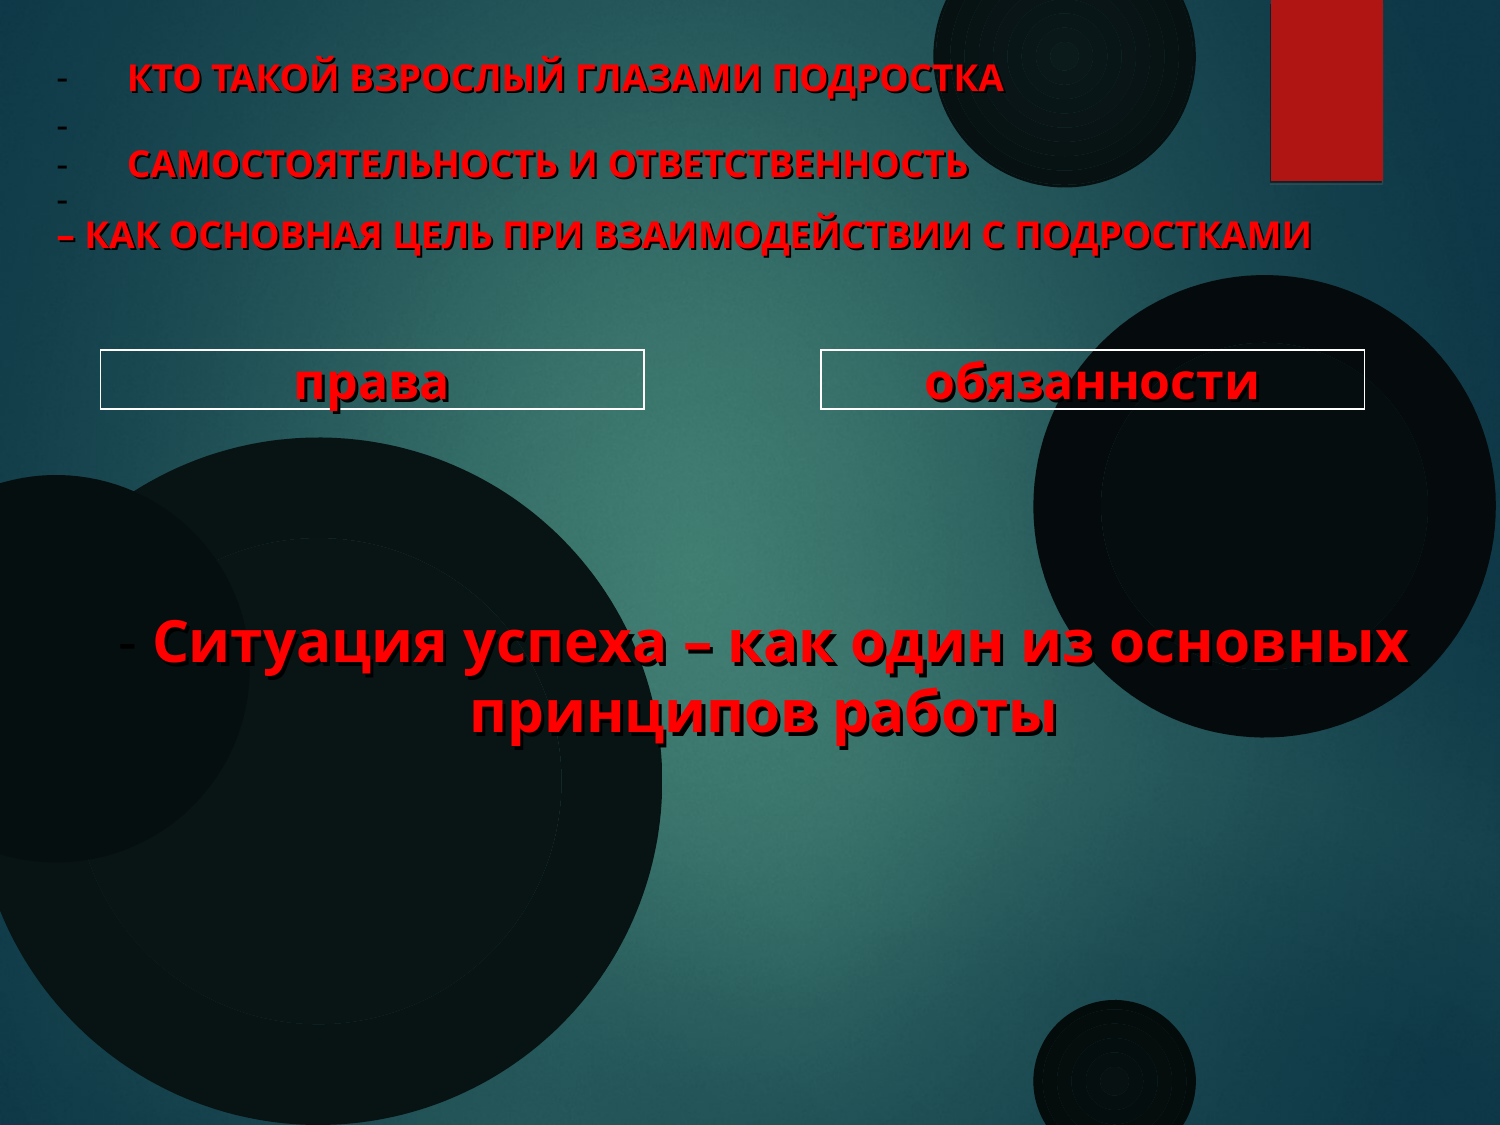

Кто такой взрослый глазами подростка
Самостоятельность и ответственность
– как основная цель при взаимодействии с подростками
права
обязанности
 Ситуация успеха – как один из основных
принципов работы